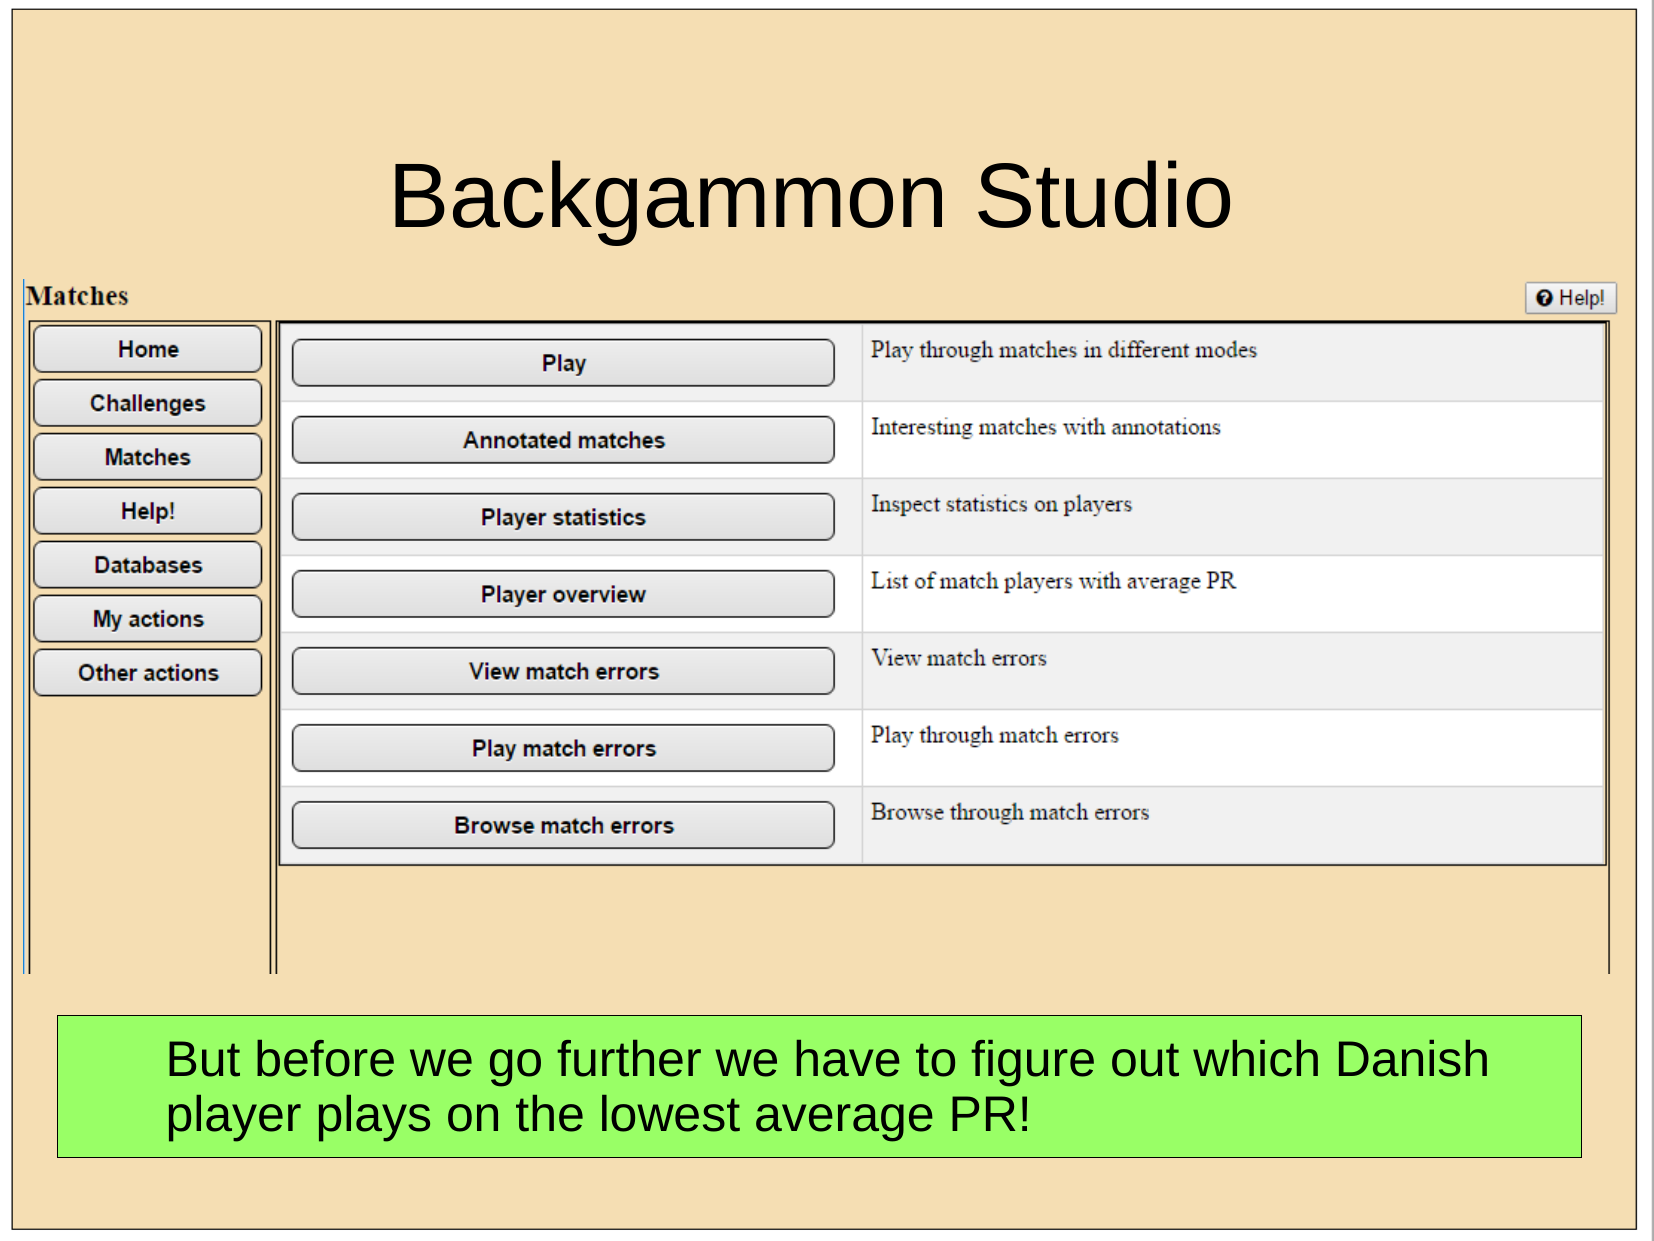

# Backgammon Studio
But before we go further we have to figure out which Danish
player plays on the lowest average PR!